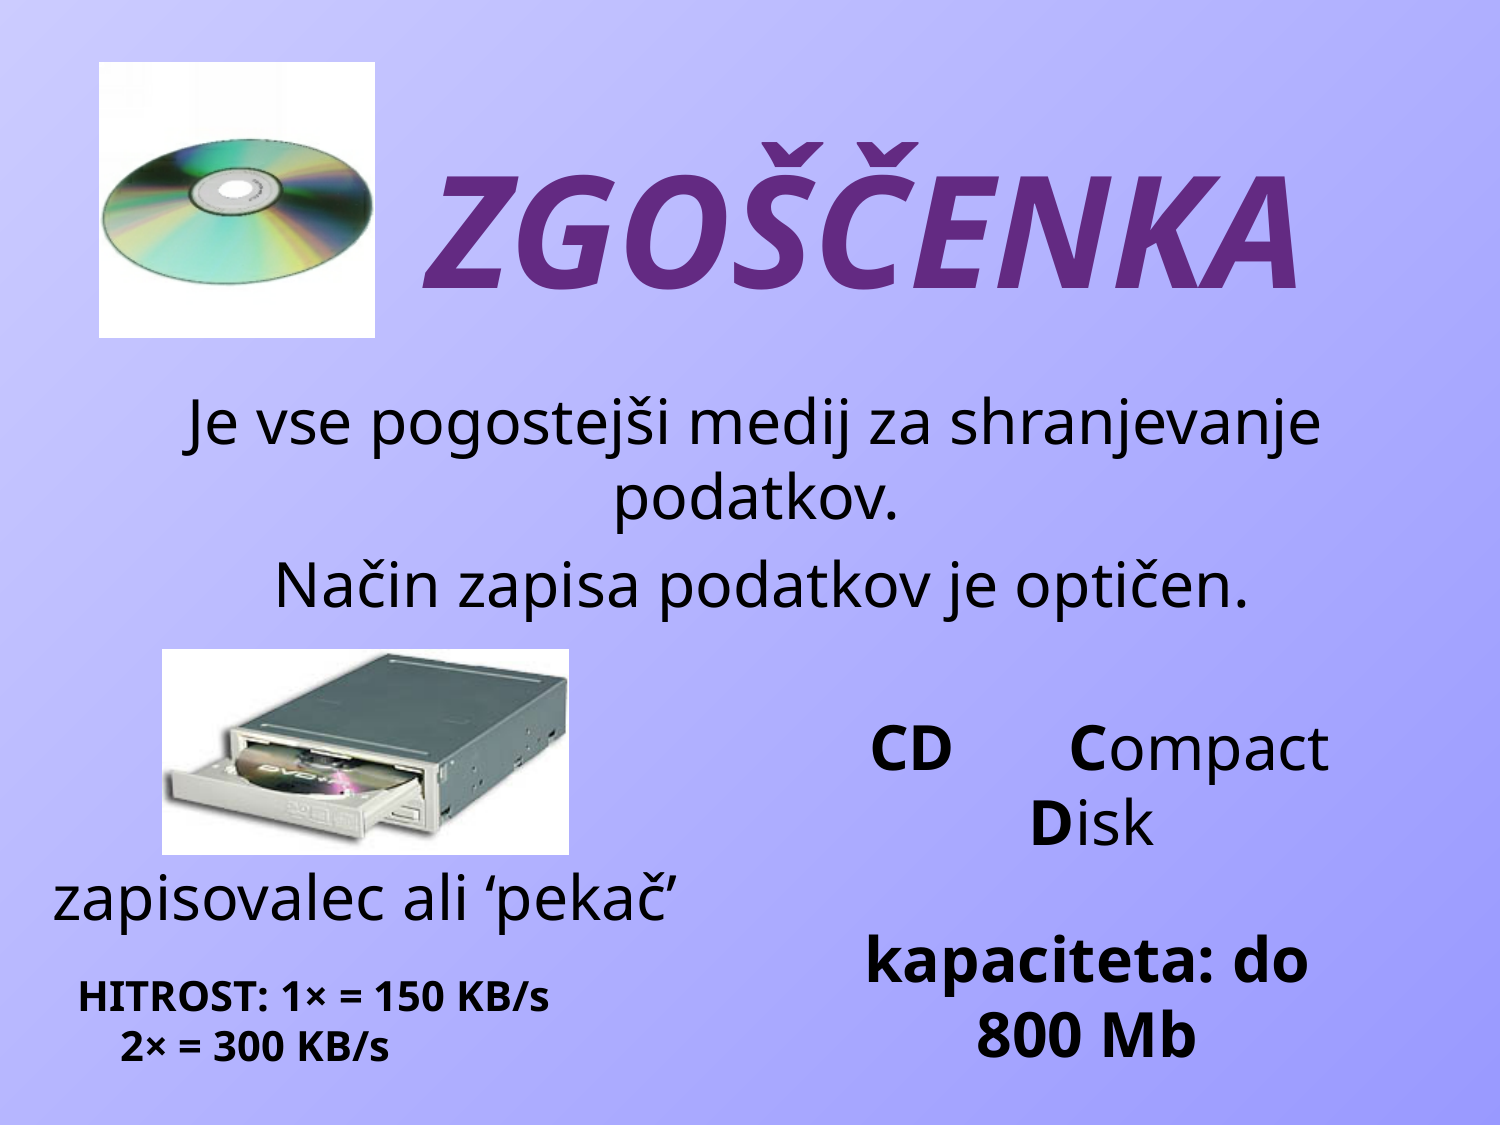

ZGOŠČENKA
Je vse pogostejši medij za shranjevanje podatkov.
Način zapisa podatkov je optičen.
CD Compact Disk
zapisovalec ali ‘pekač’
kapaciteta: do 800 Mb
HITROST: 1× = 150 KB/s 	 2× = 300 KB/s